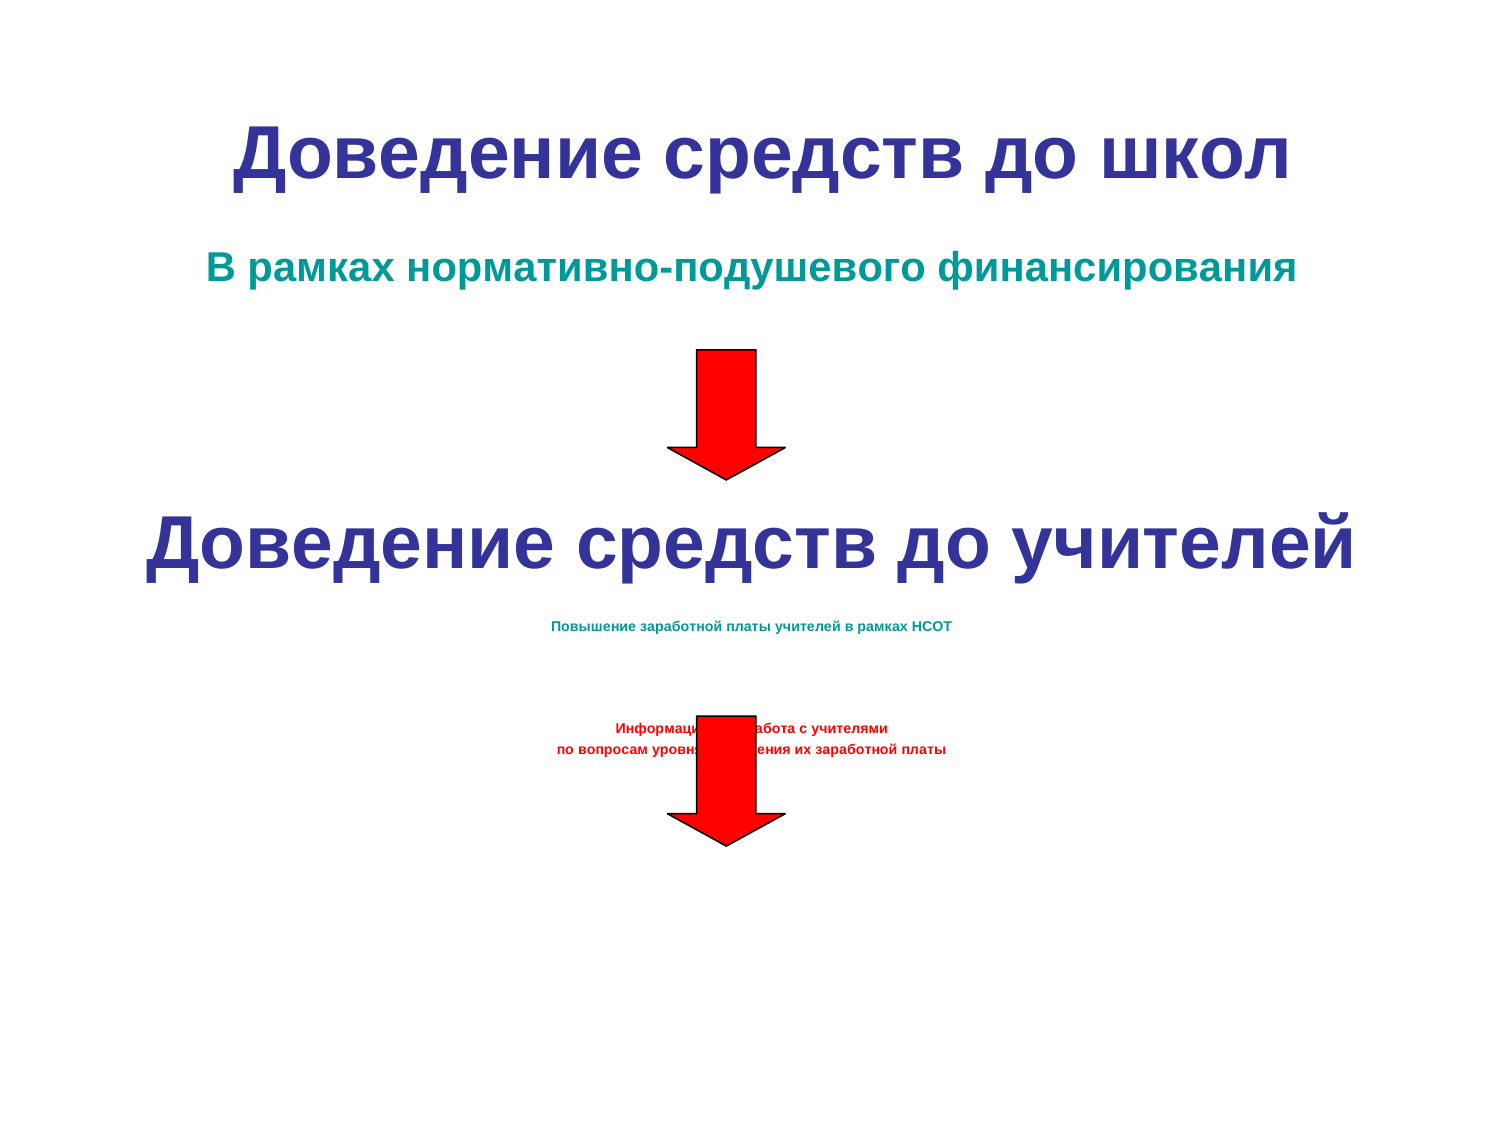

Доведение средств до школ
В рамках нормативно-подушевого финансирования
Доведение средств до учителей
Повышение заработной платы учителей в рамках НСОТ
Информационная работа с учителями
по вопросам уровня повышения их заработной платы